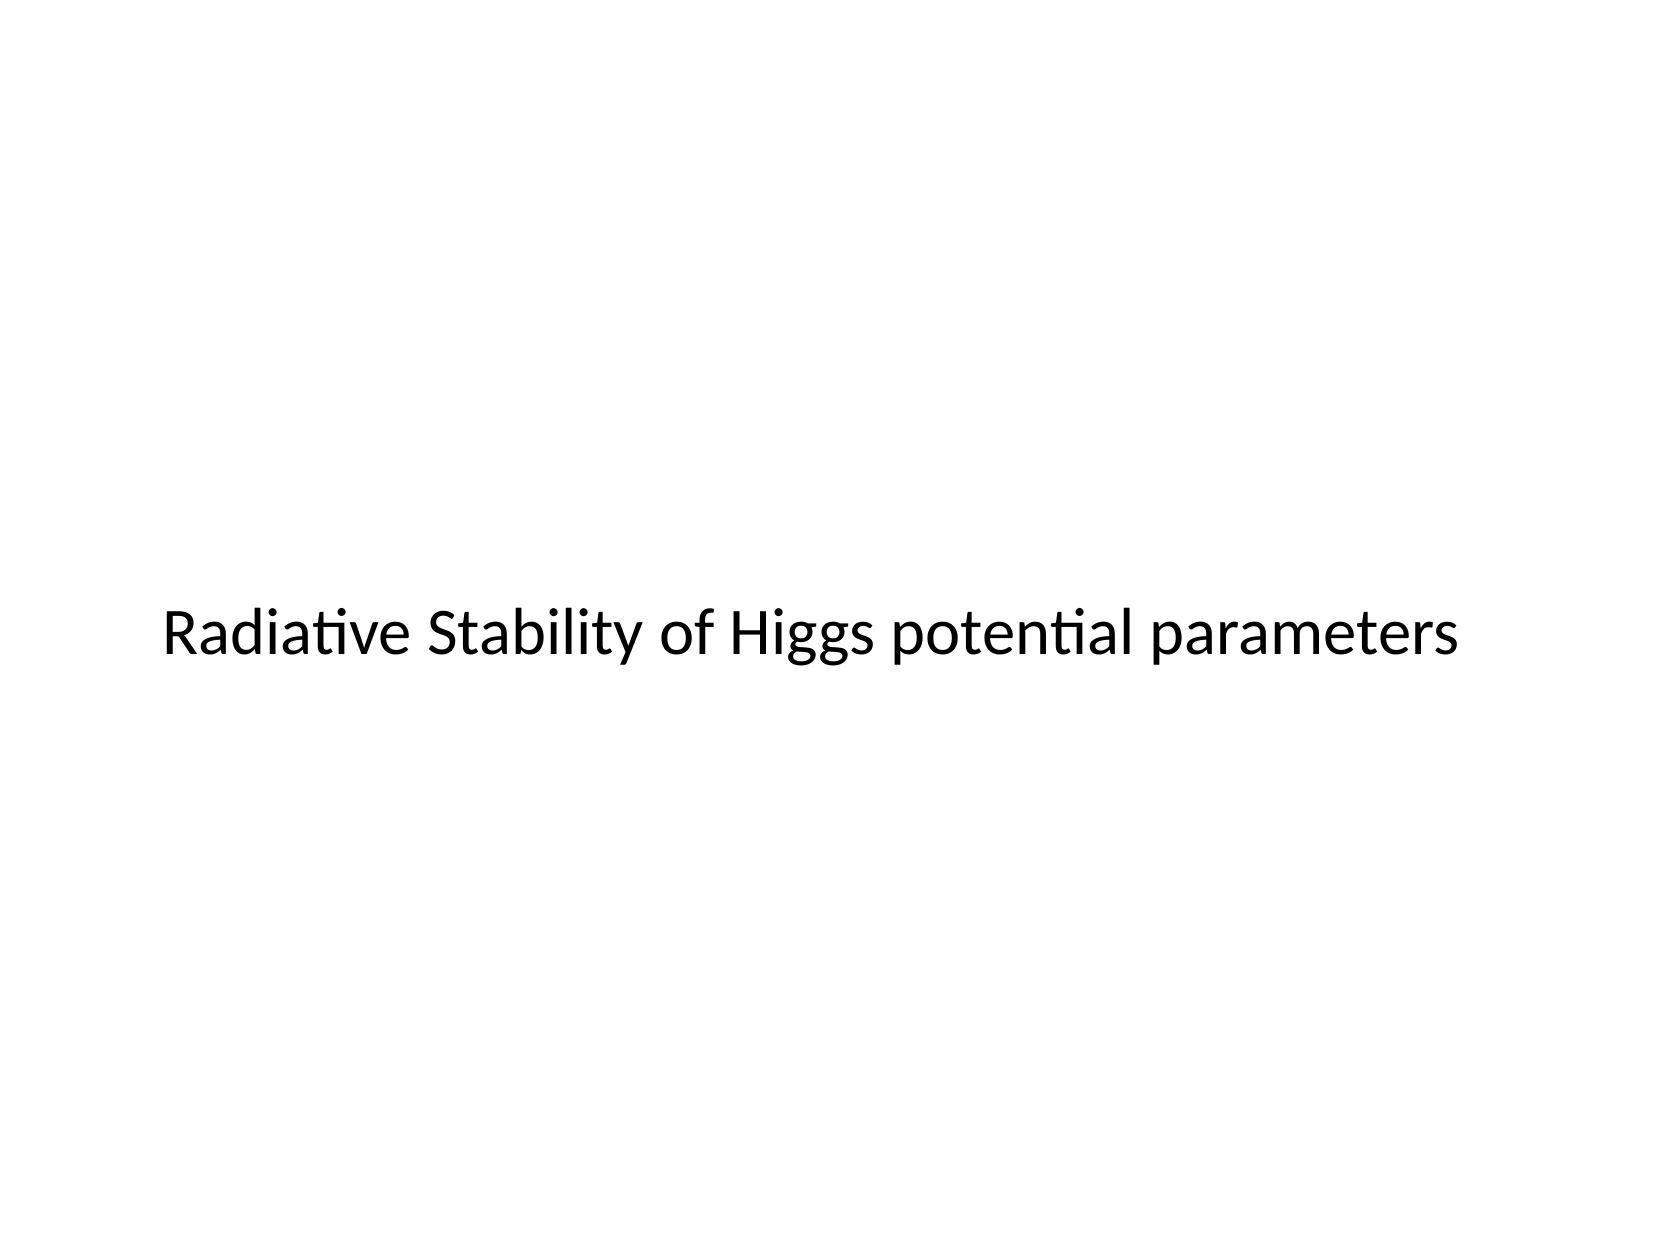

# Radiative Stability of Higgs potential parameters